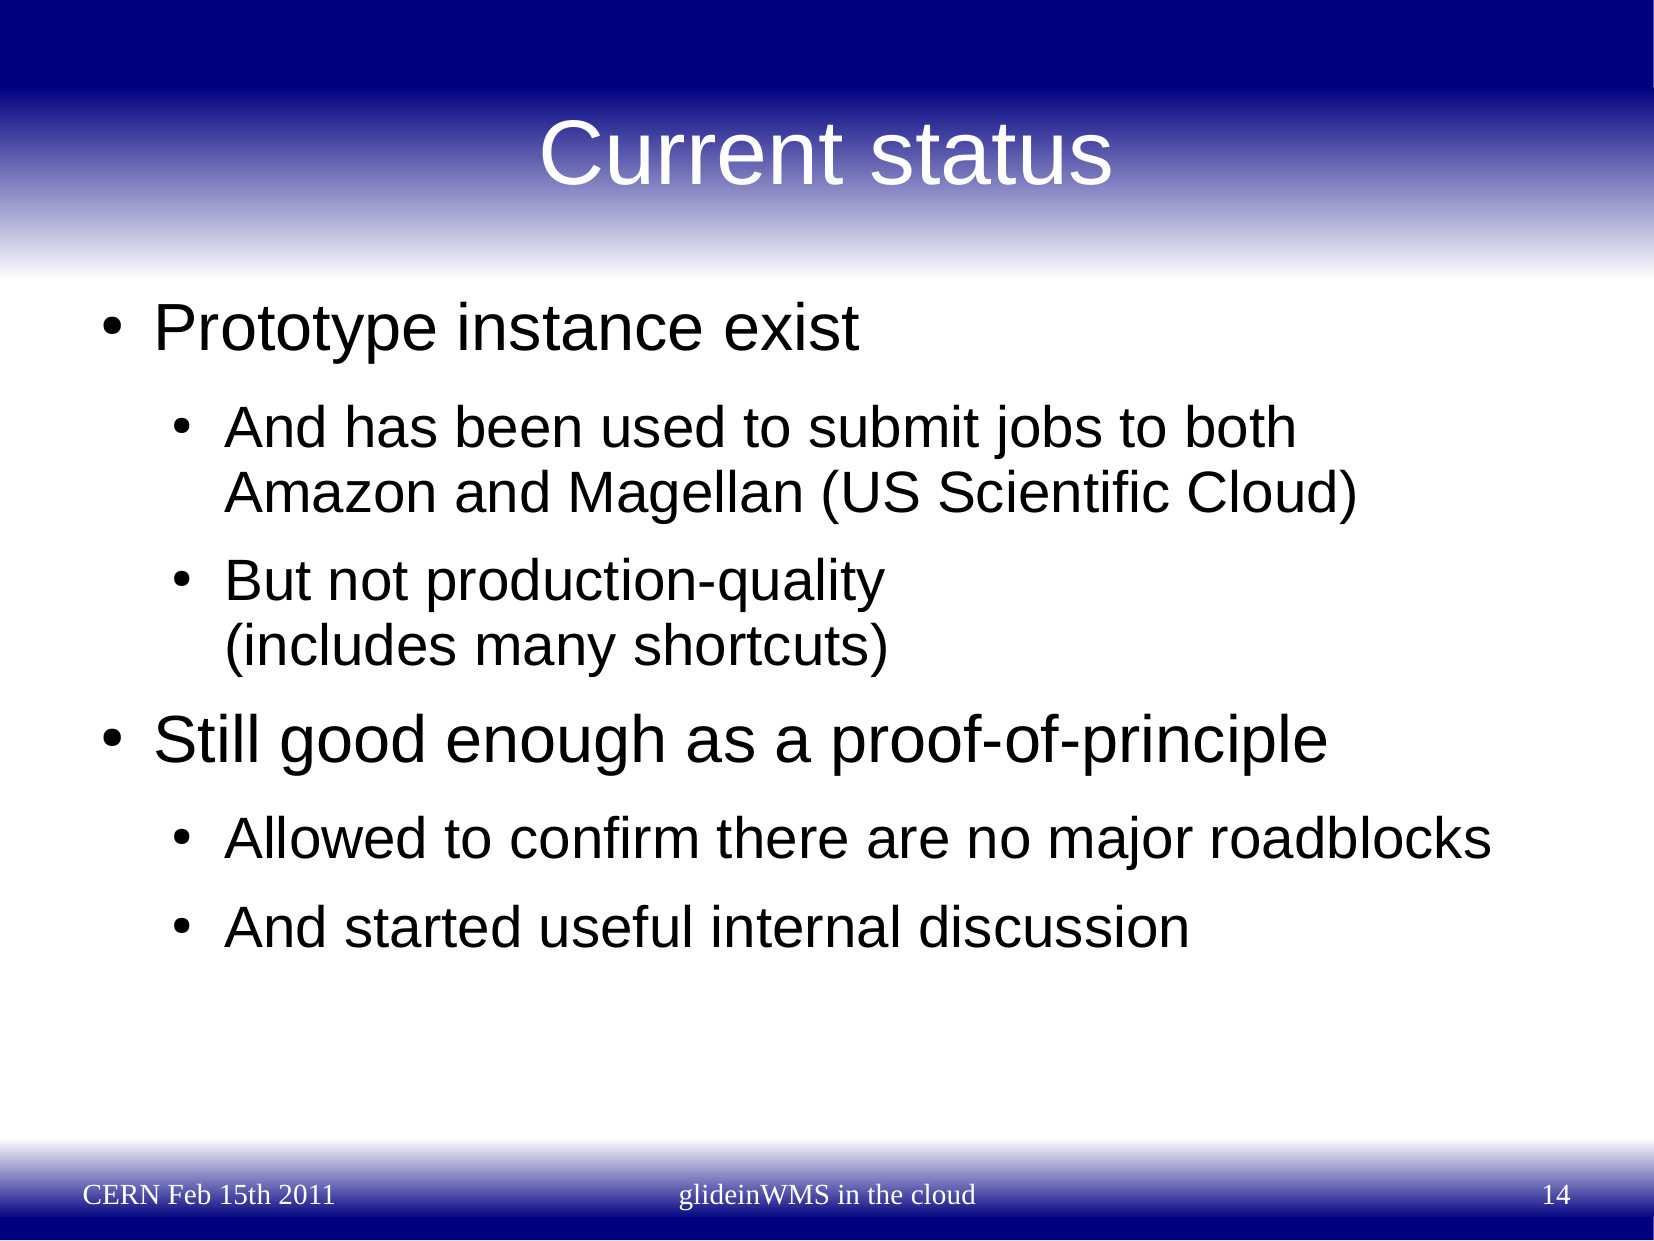

# Current status
Prototype instance exist
And has been used to submit jobs to both
Amazon and Magellan (US Scientific Cloud)
But not production-quality
(includes many shortcuts)
Still good enough as a proof-of-principle
Allowed to confirm there are no major roadblocks
And started useful internal discussion
CERN Feb 15th 2011
glideinWMS in the cloud
14